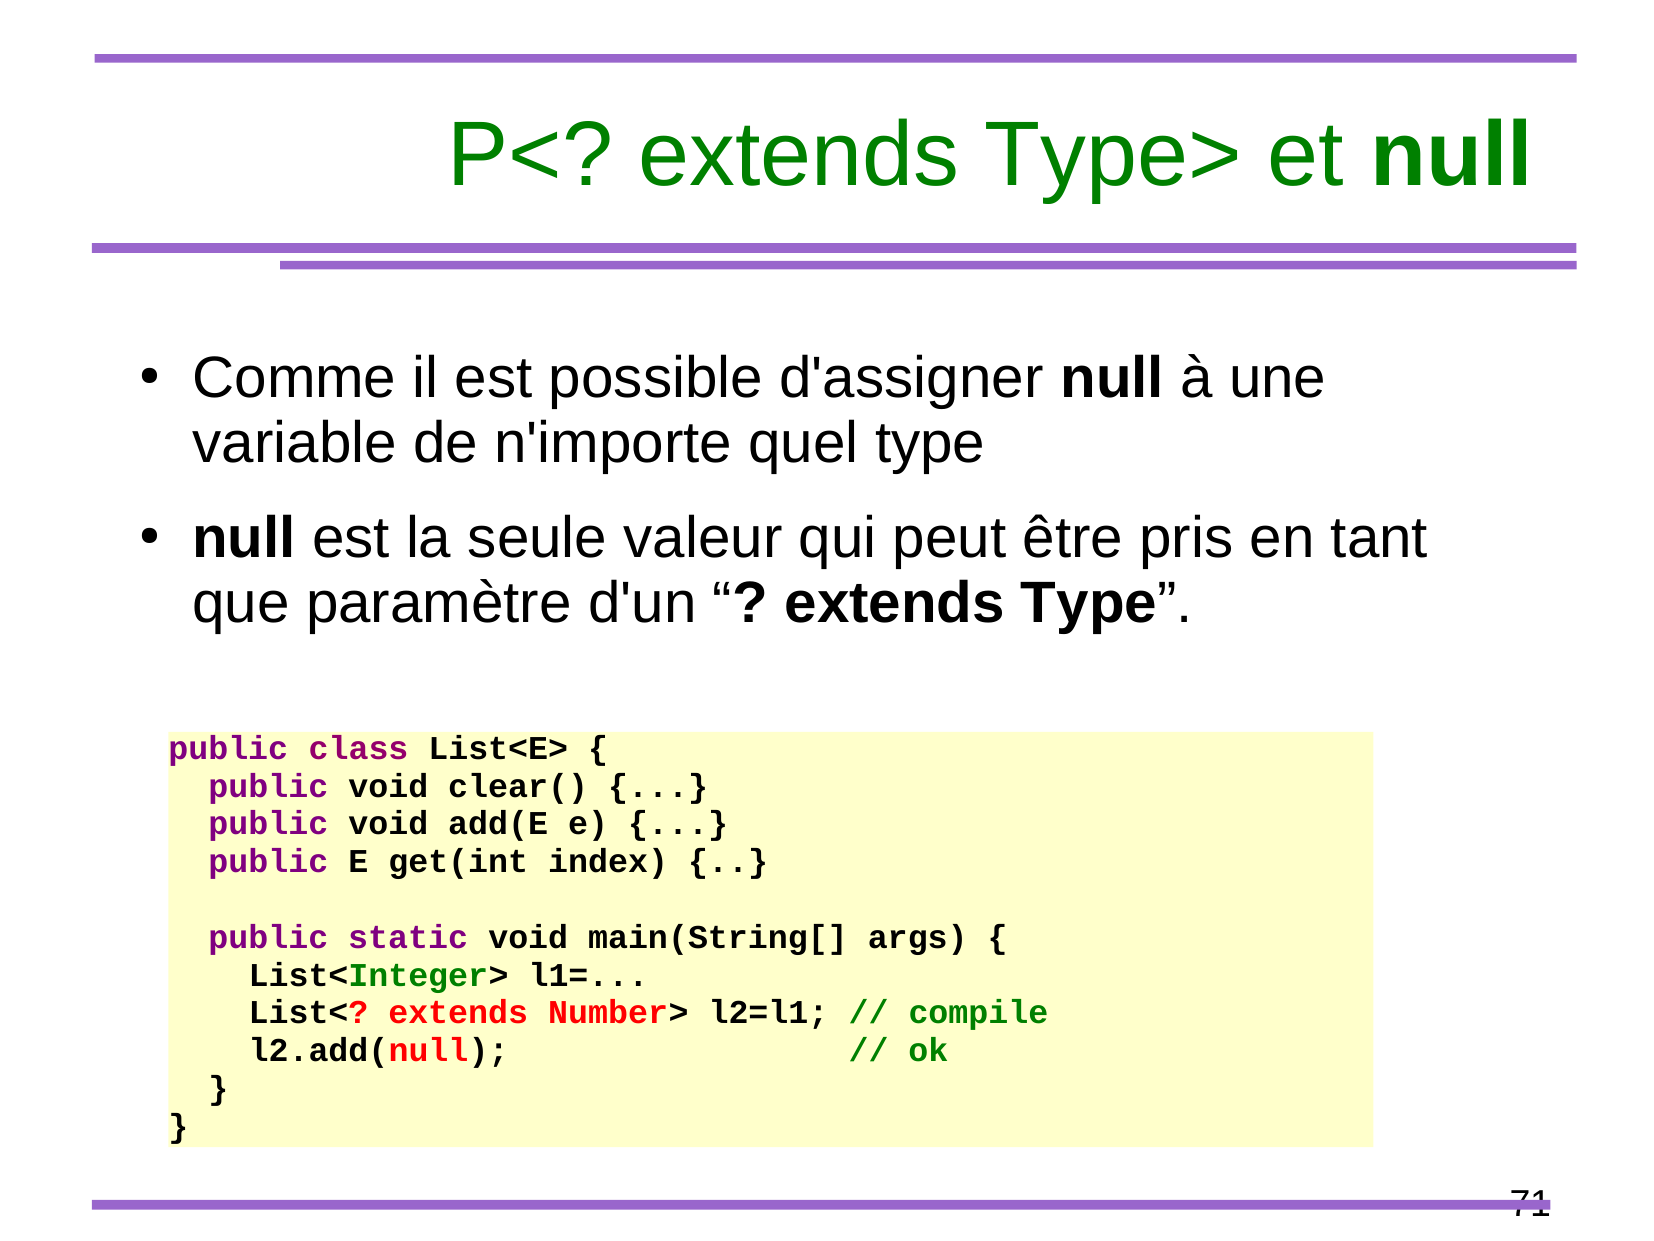

# P<? extends Type> et null
Comme il est possible d'assigner null à une variable de n'importe quel type
null est la seule valeur qui peut être pris en tant que paramètre d'un “? extends Type”.
public class List<E> {
 public void clear() {...}
 public void add(E e) {...}
 public E get(int index) {..}
 public static void main(String[] args) {
 List<Integer> l1=...
 List<? extends Number> l2=l1; // compile
 l2.add(null); // ok
 }
}